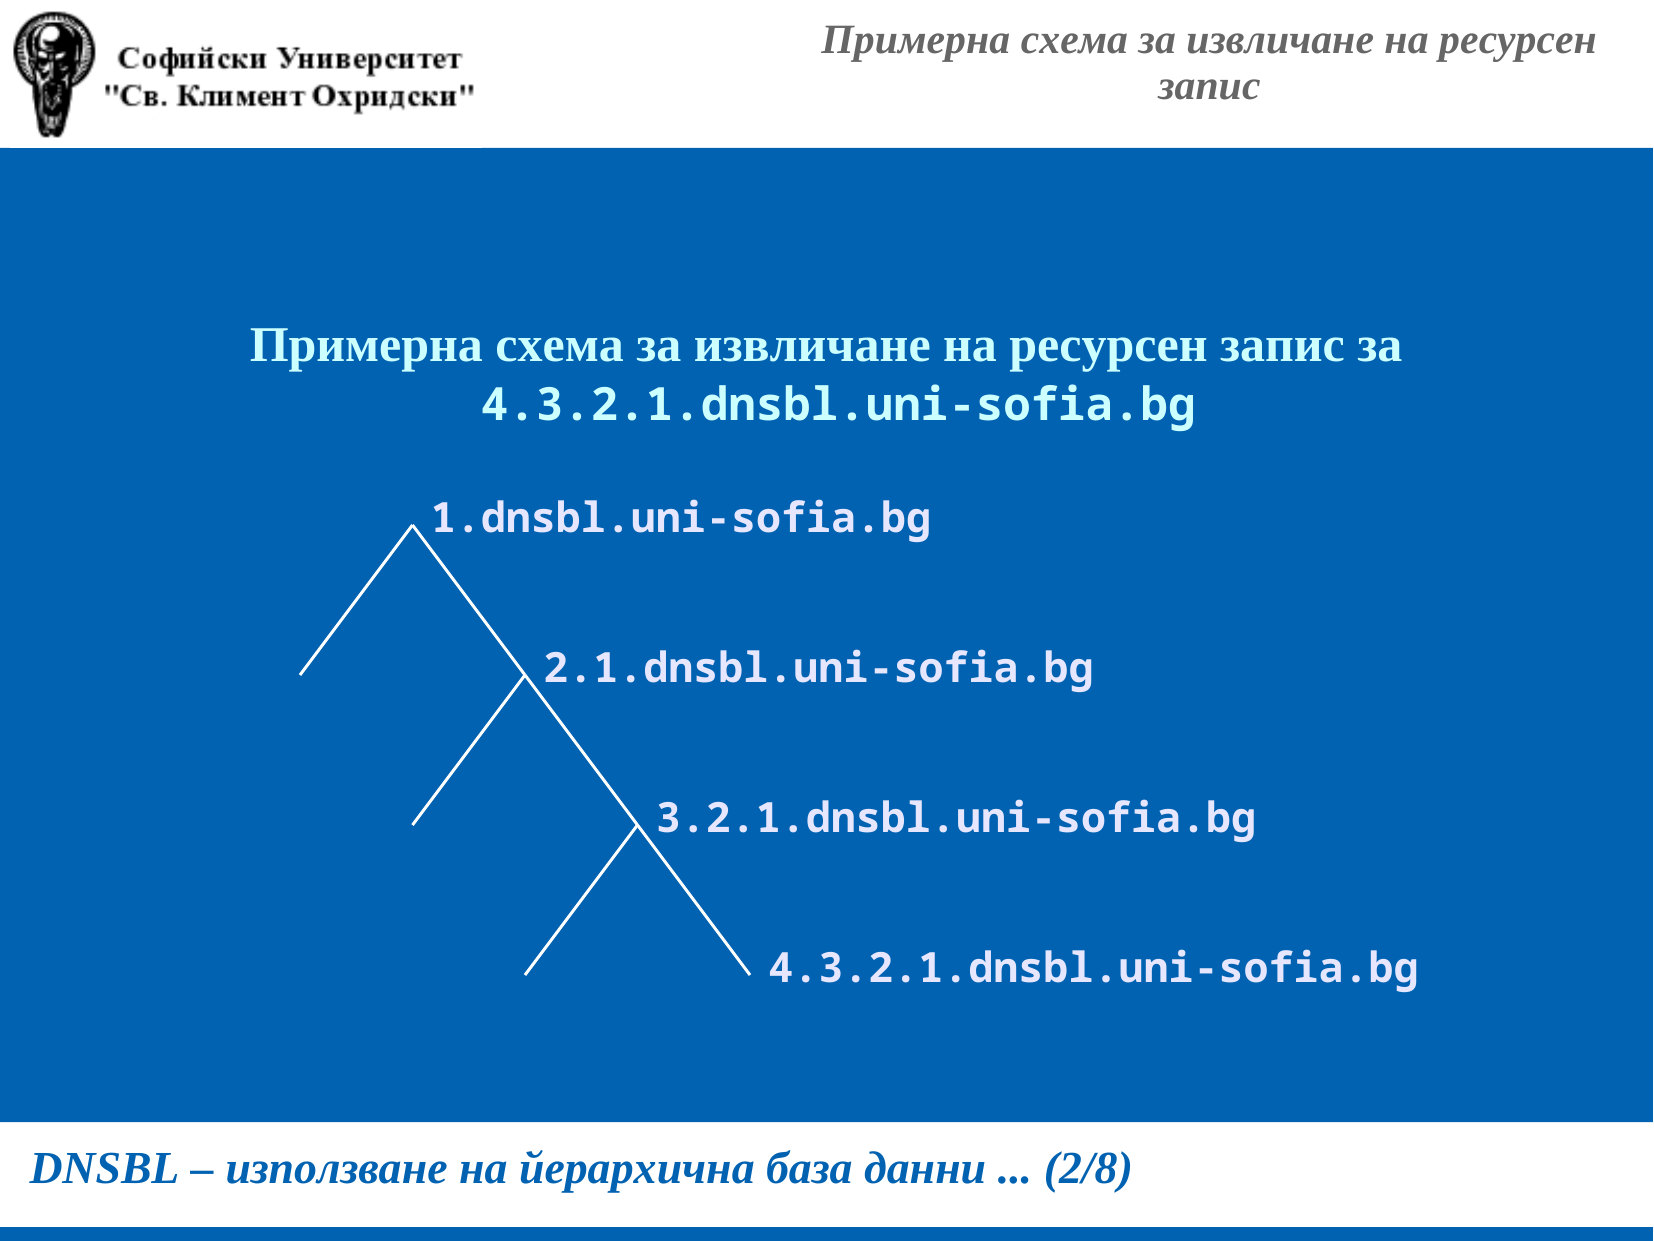

# Примерна схема за извличане на ресурсен запис
Примерна схема за извличане на ресурсен запис за
 4.3.2.1.dnsbl.uni-sofia.bg
1.dnsbl.uni-sofia.bg
2.1.dnsbl.uni-sofia.bg
3.2.1.dnsbl.uni-sofia.bg
4.3.2.1.dnsbl.uni-sofia.bg
DNSBL – използване на йерархична база данни ... (2/8)